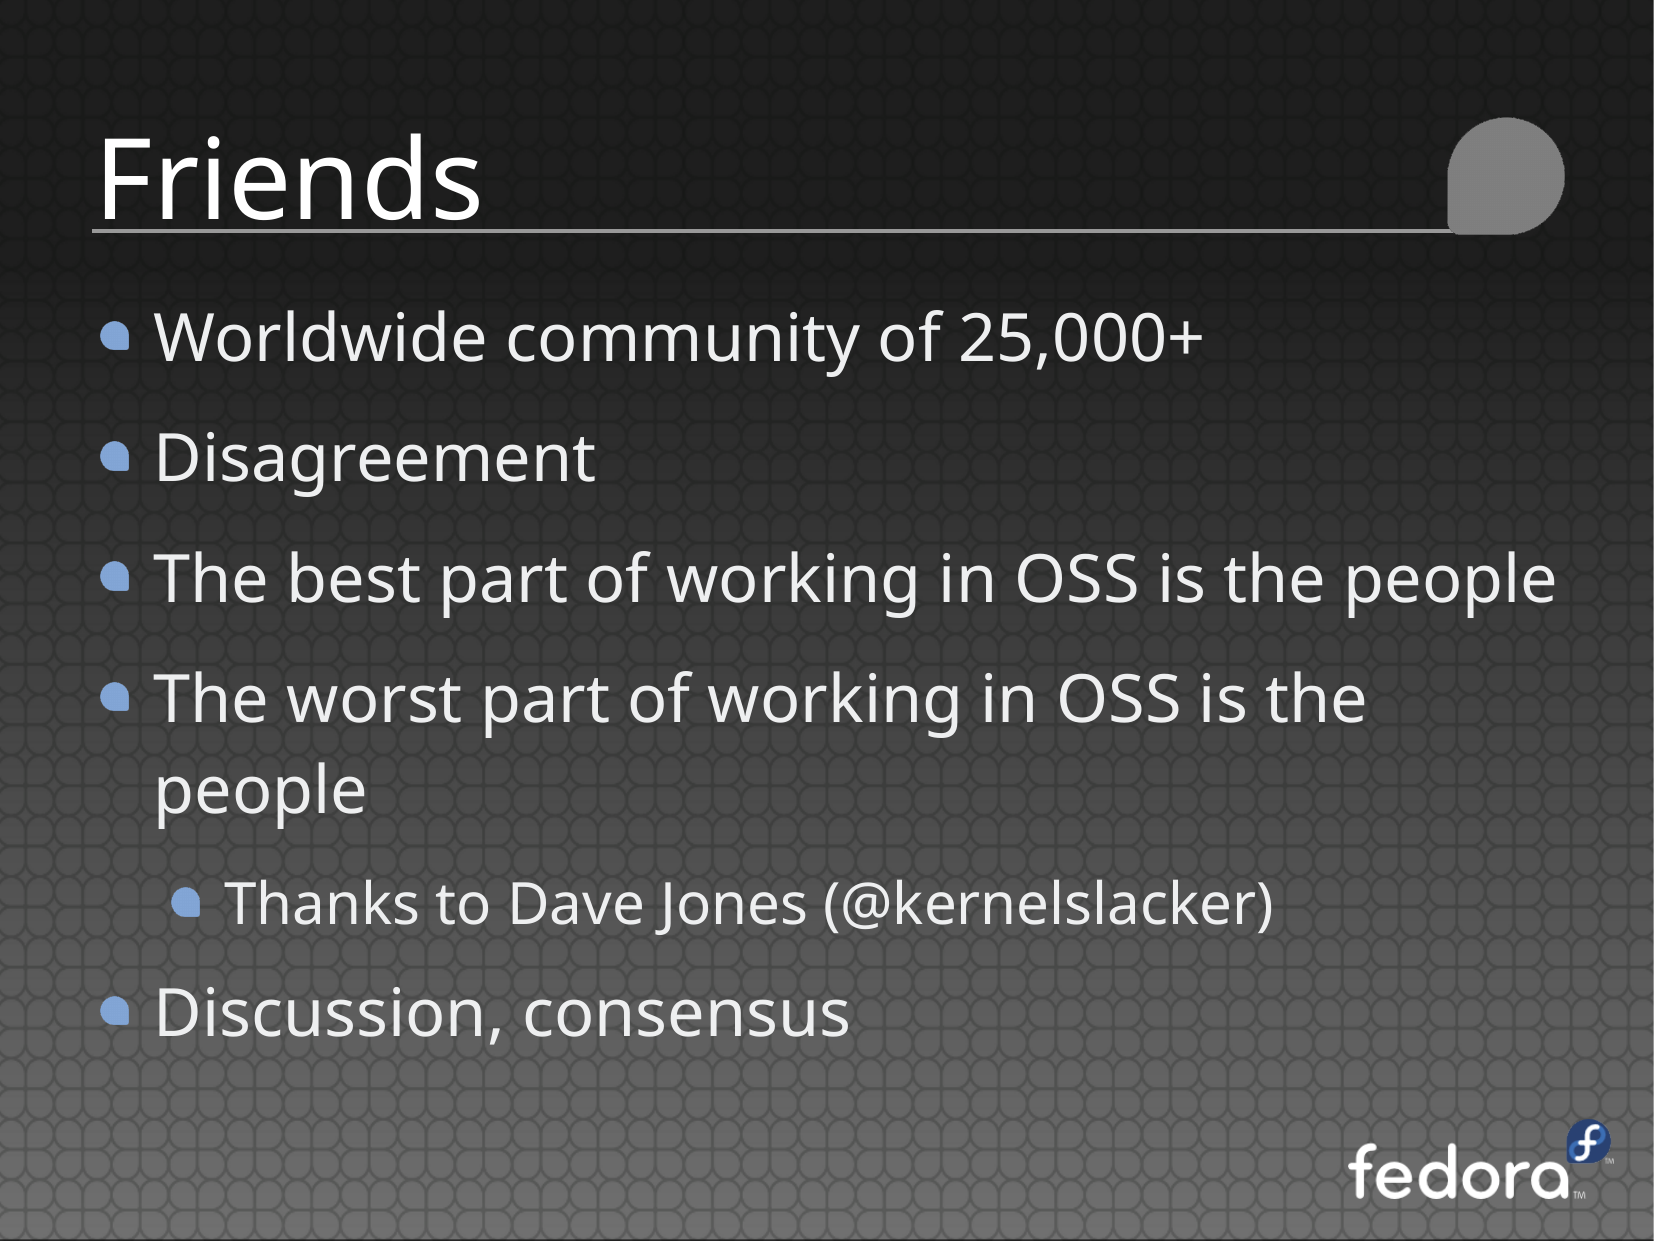

Friends
# Worldwide community of 25,000+
Disagreement
The best part of working in OSS is the people
The worst part of working in OSS is the people
Thanks to Dave Jones (@kernelslacker)
Discussion, consensus